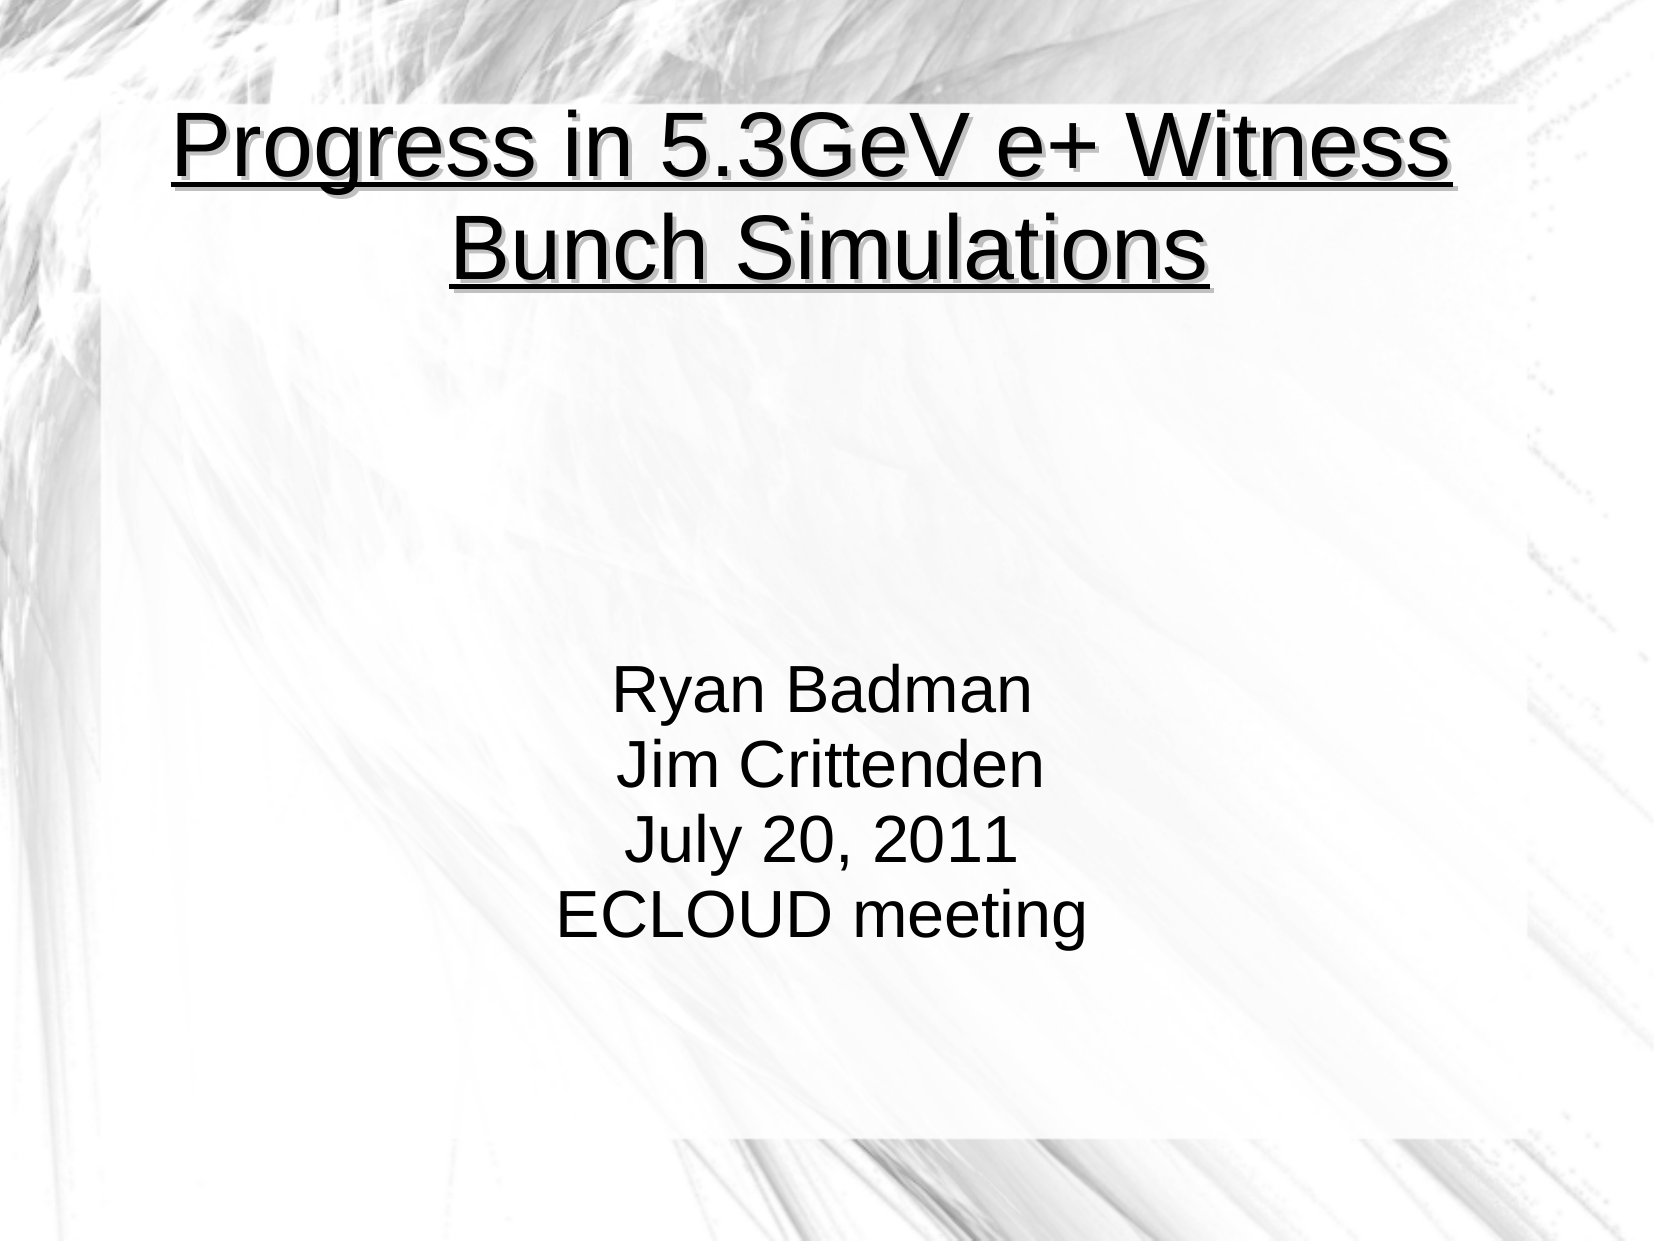

# Progress in 5.3GeV e+ Witness Bunch Simulations
Ryan Badman
 Jim Crittenden
July 20, 2011
ECLOUD meeting